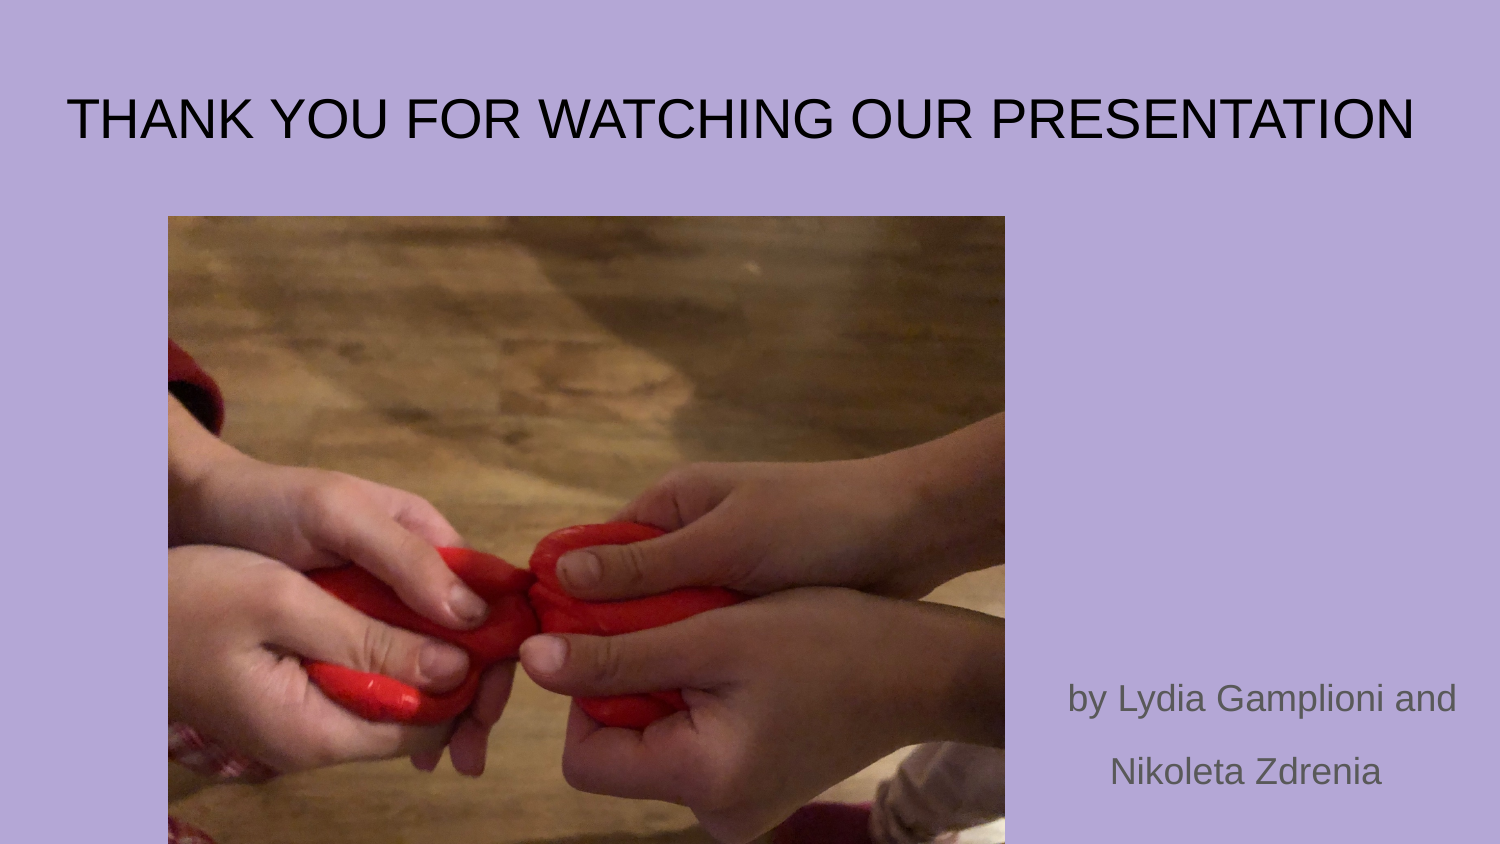

# THANK YOU FOR WATCHING OUR PRESENTATION
 by Lydia Gamplioni and
 Nikoleta Zdrenia